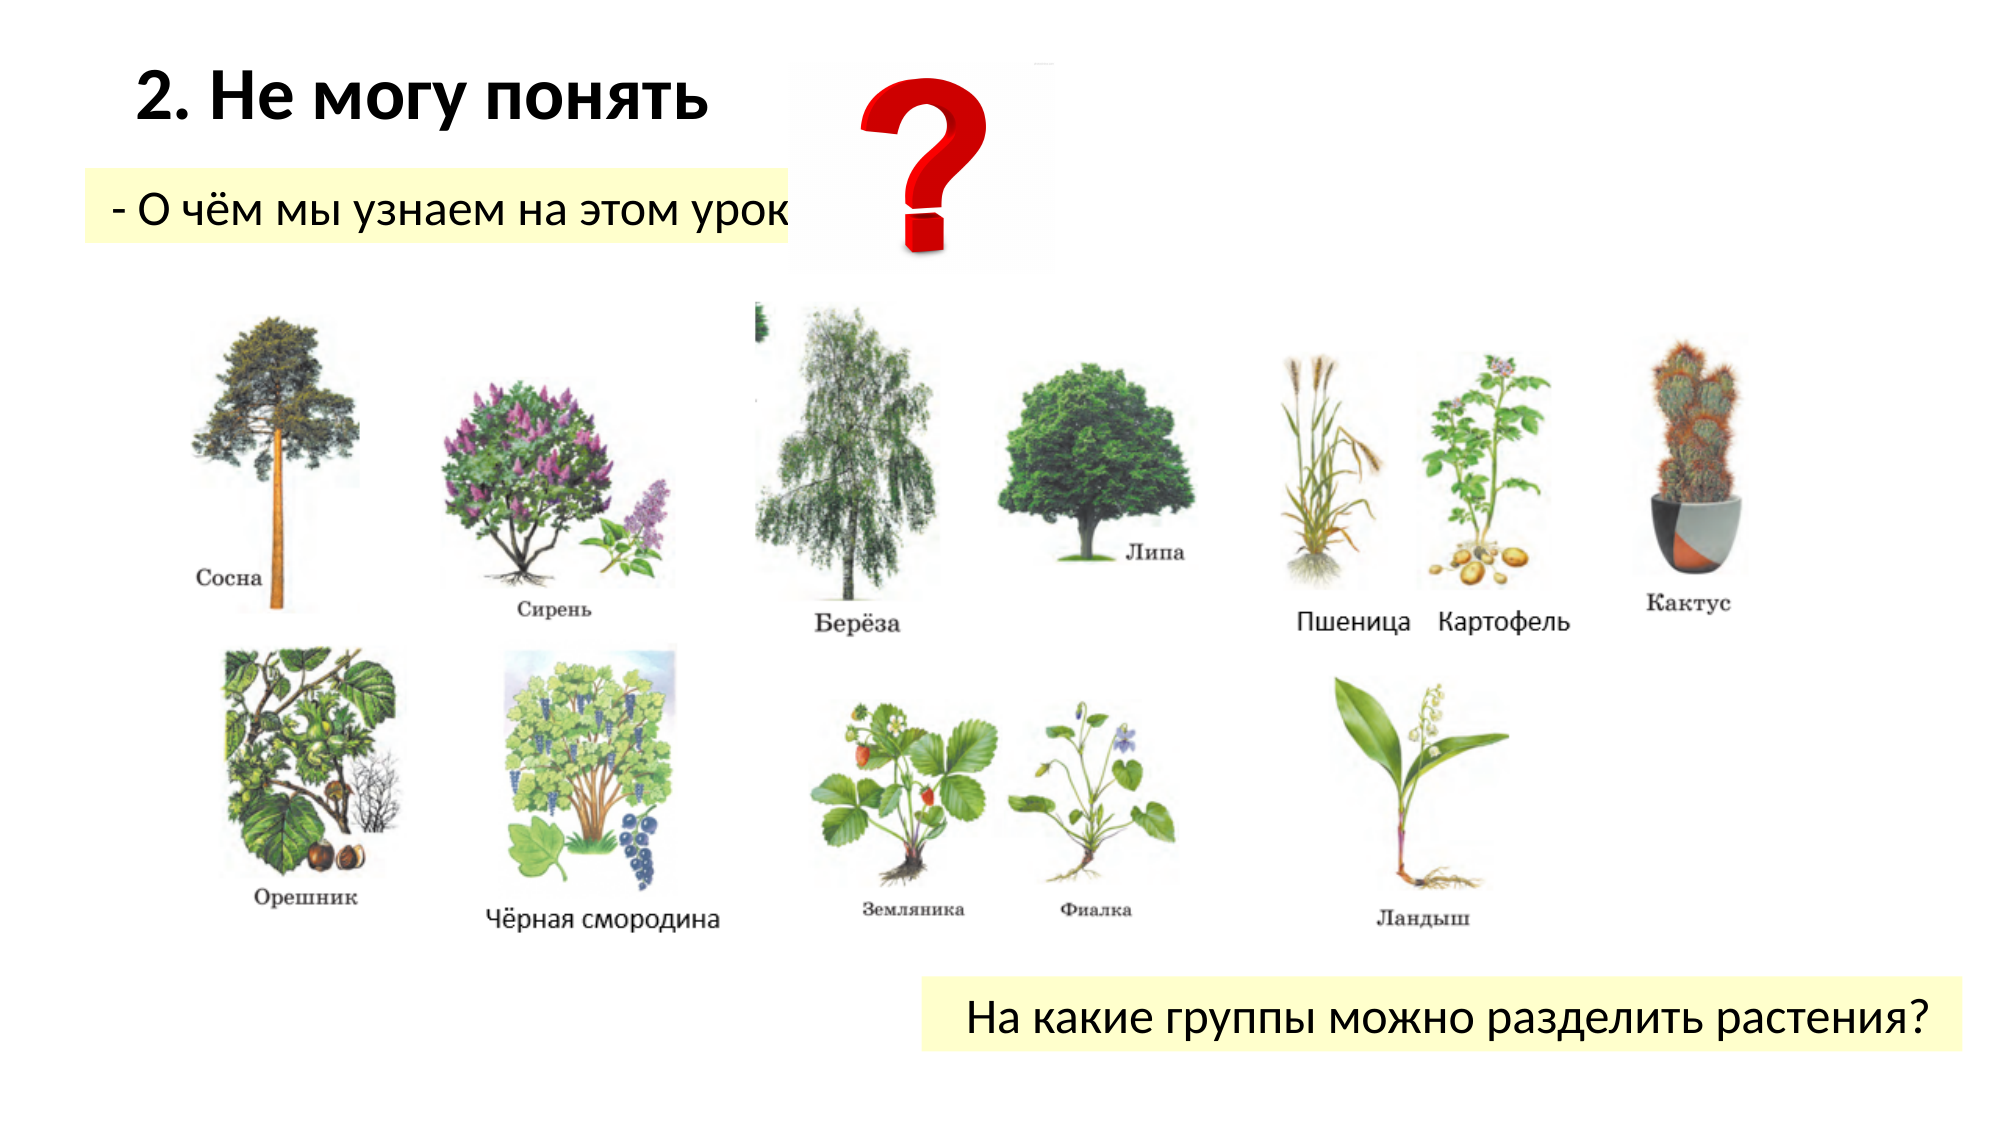

# 2. Не могу понять
 - О чём мы узнаем на этом уроке?
На какие группы можно разделить растения?